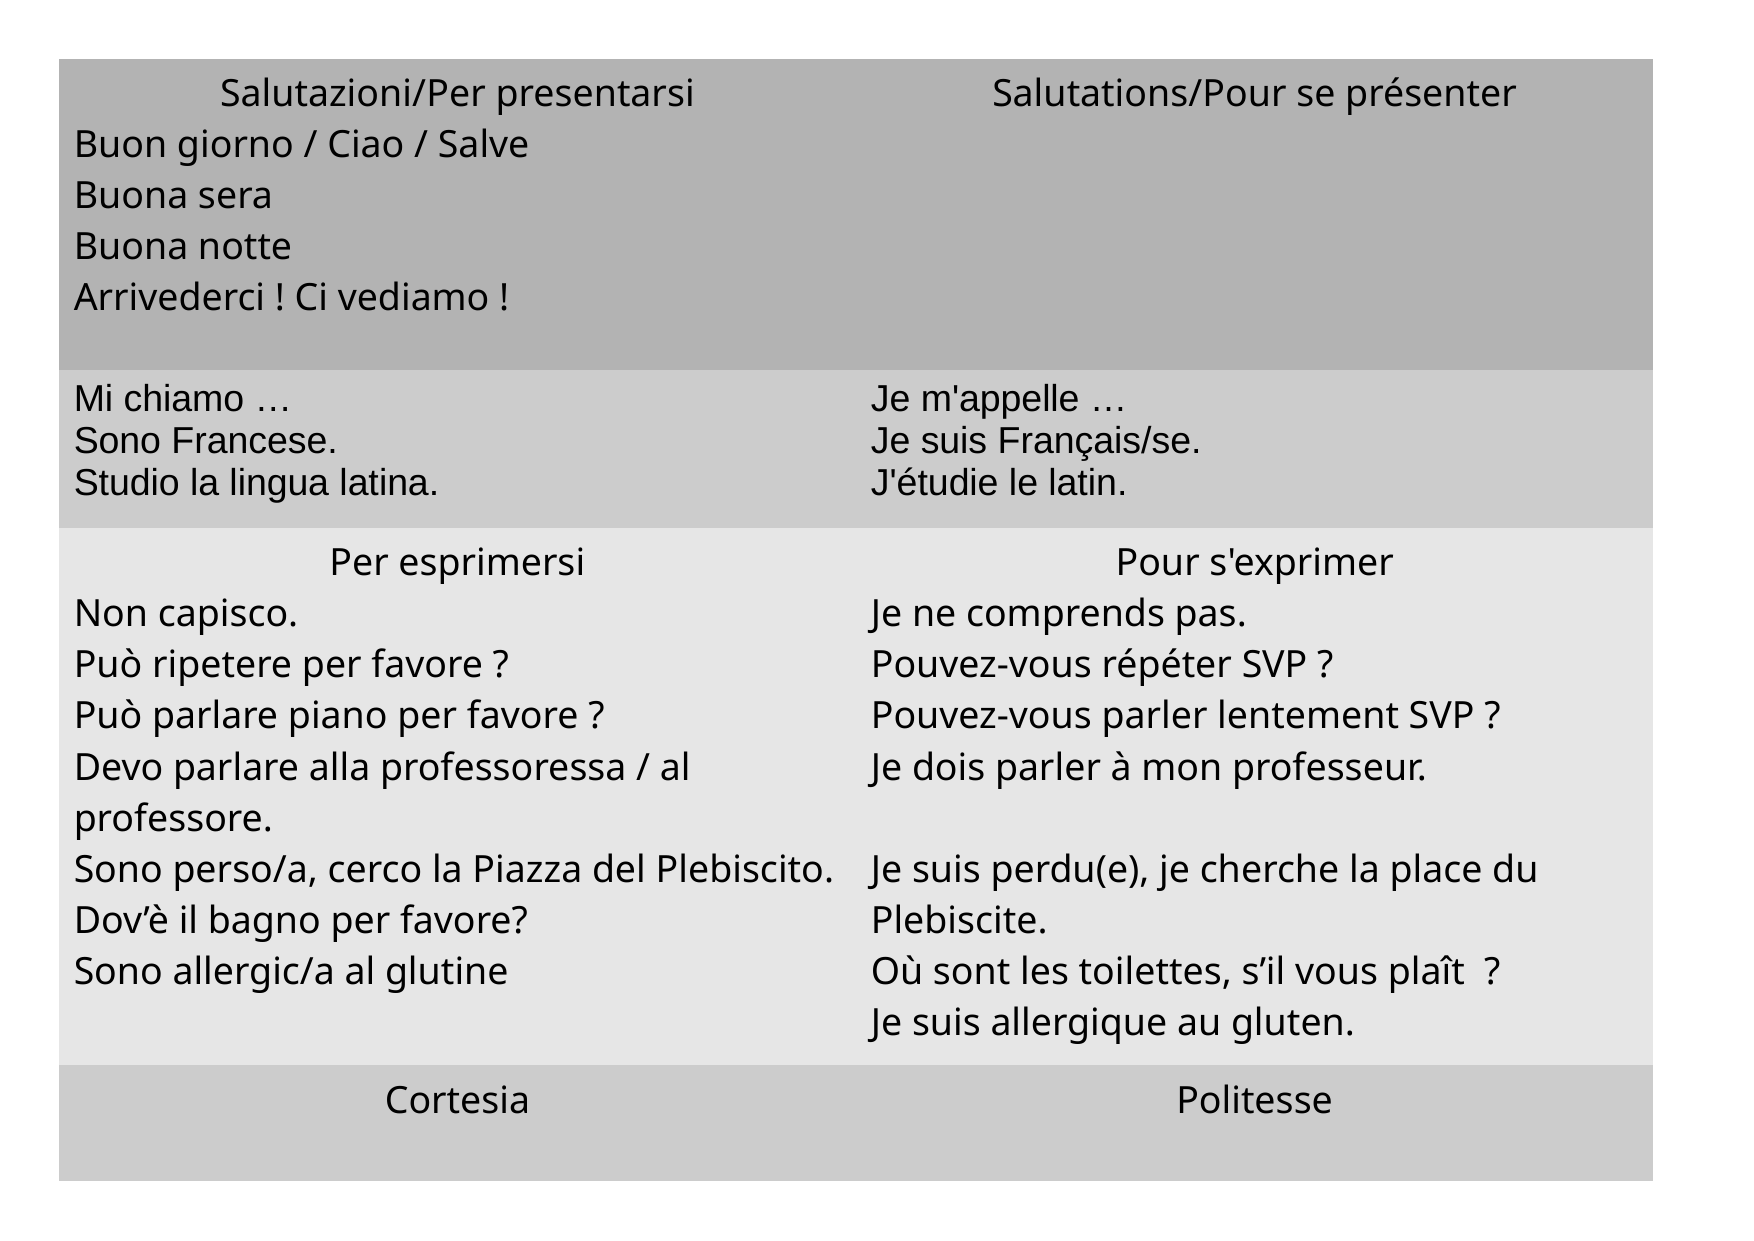

| Salutazioni/Per presentarsi Buon giorno / Ciao / Salve Buona sera Buona notte Arrivederci ! Ci vediamo ! | Salutations/Pour se présenter |
| --- | --- |
| Mi chiamo … Sono Francese. Studio la lingua latina. | Je m'appelle … Je suis Français/se. J'étudie le latin. |
| Per esprimersi Non capisco. Può ripetere per favore ? Può parlare piano per favore ? Devo parlare alla professoressa / al professore. Sono perso/a, cerco la Piazza del Plebiscito. Dov’è il bagno per favore? Sono allergic/a al glutine | Pour s'exprimer Je ne comprends pas. Pouvez-vous répéter SVP ? Pouvez-vous parler lentement SVP ? Je dois parler à mon professeur. Je suis perdu(e), je cherche la place du Plebiscite. Où sont les toilettes, s’il vous plaît  ? Je suis allergique au gluten. |
| Cortesia | Politesse |